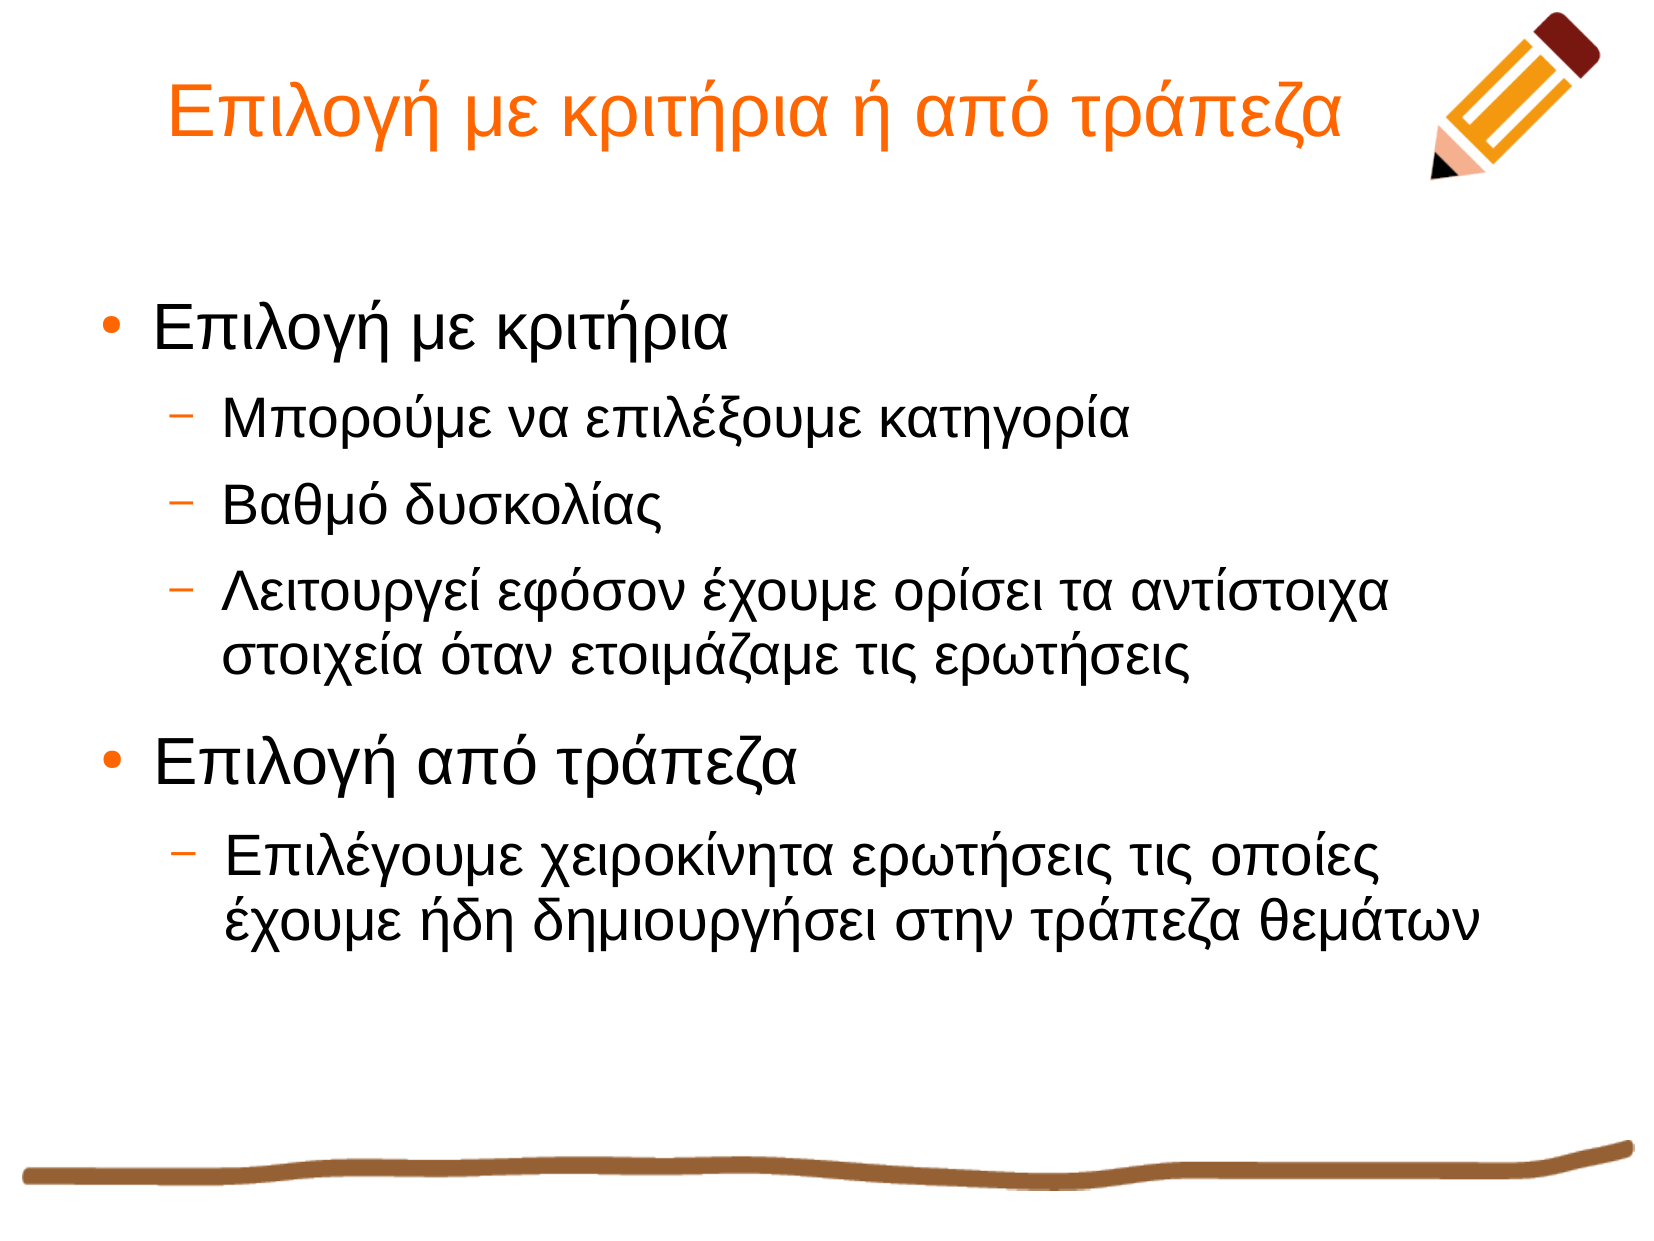

# Επιλογή με κριτήρια ή από τράπεζα
Επιλογή με κριτήρια
Μπορούμε να επιλέξουμε κατηγορία
Βαθμό δυσκολίας
Λειτουργεί εφόσον έχουμε ορίσει τα αντίστοιχα στοιχεία όταν ετοιμάζαμε τις ερωτήσεις
Επιλογή από τράπεζα
Επιλέγουμε χειροκίνητα ερωτήσεις τις οποίες έχουμε ήδη δημιουργήσει στην τράπεζα θεμάτων